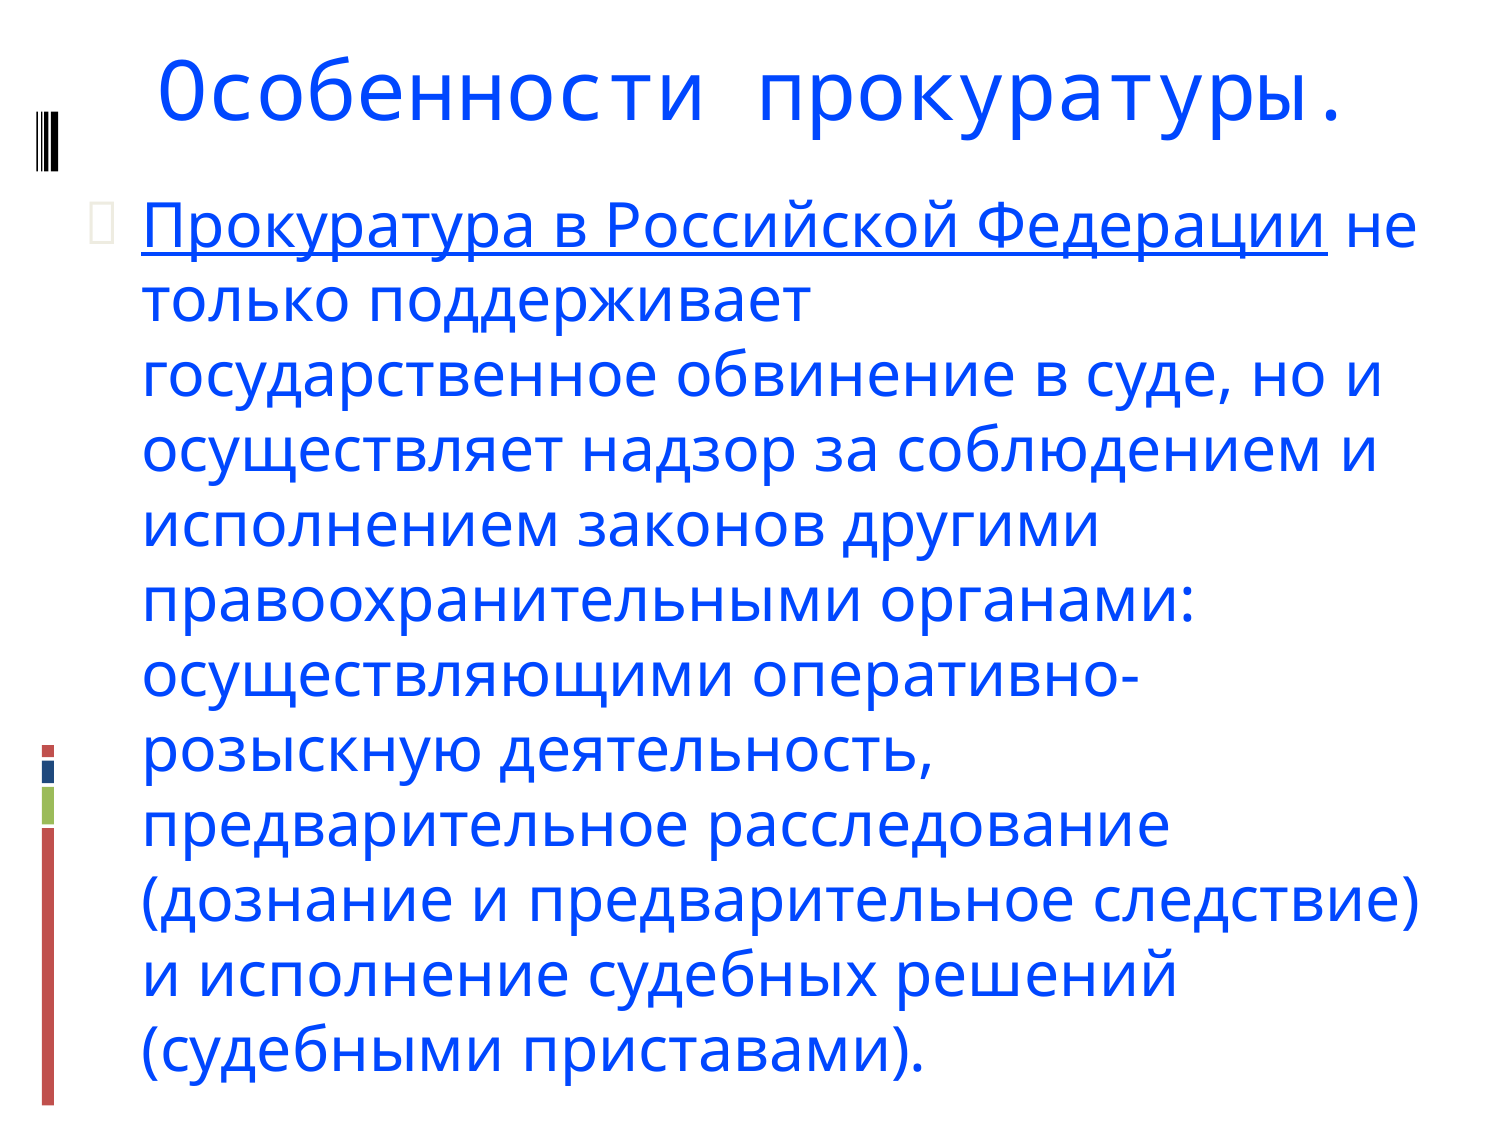

# Особенности прокуратуры.
Прокуратура в Российской Федерации не только поддерживает государственное обвинение в суде, но и осуществляет надзор за соблюдением и исполнением законов другими правоохранительными органами: осуществляющими оперативно-розыскную деятельность, предварительное расследование (дознание и предварительное следствие) и исполнение судебных решений (судебными приставами).